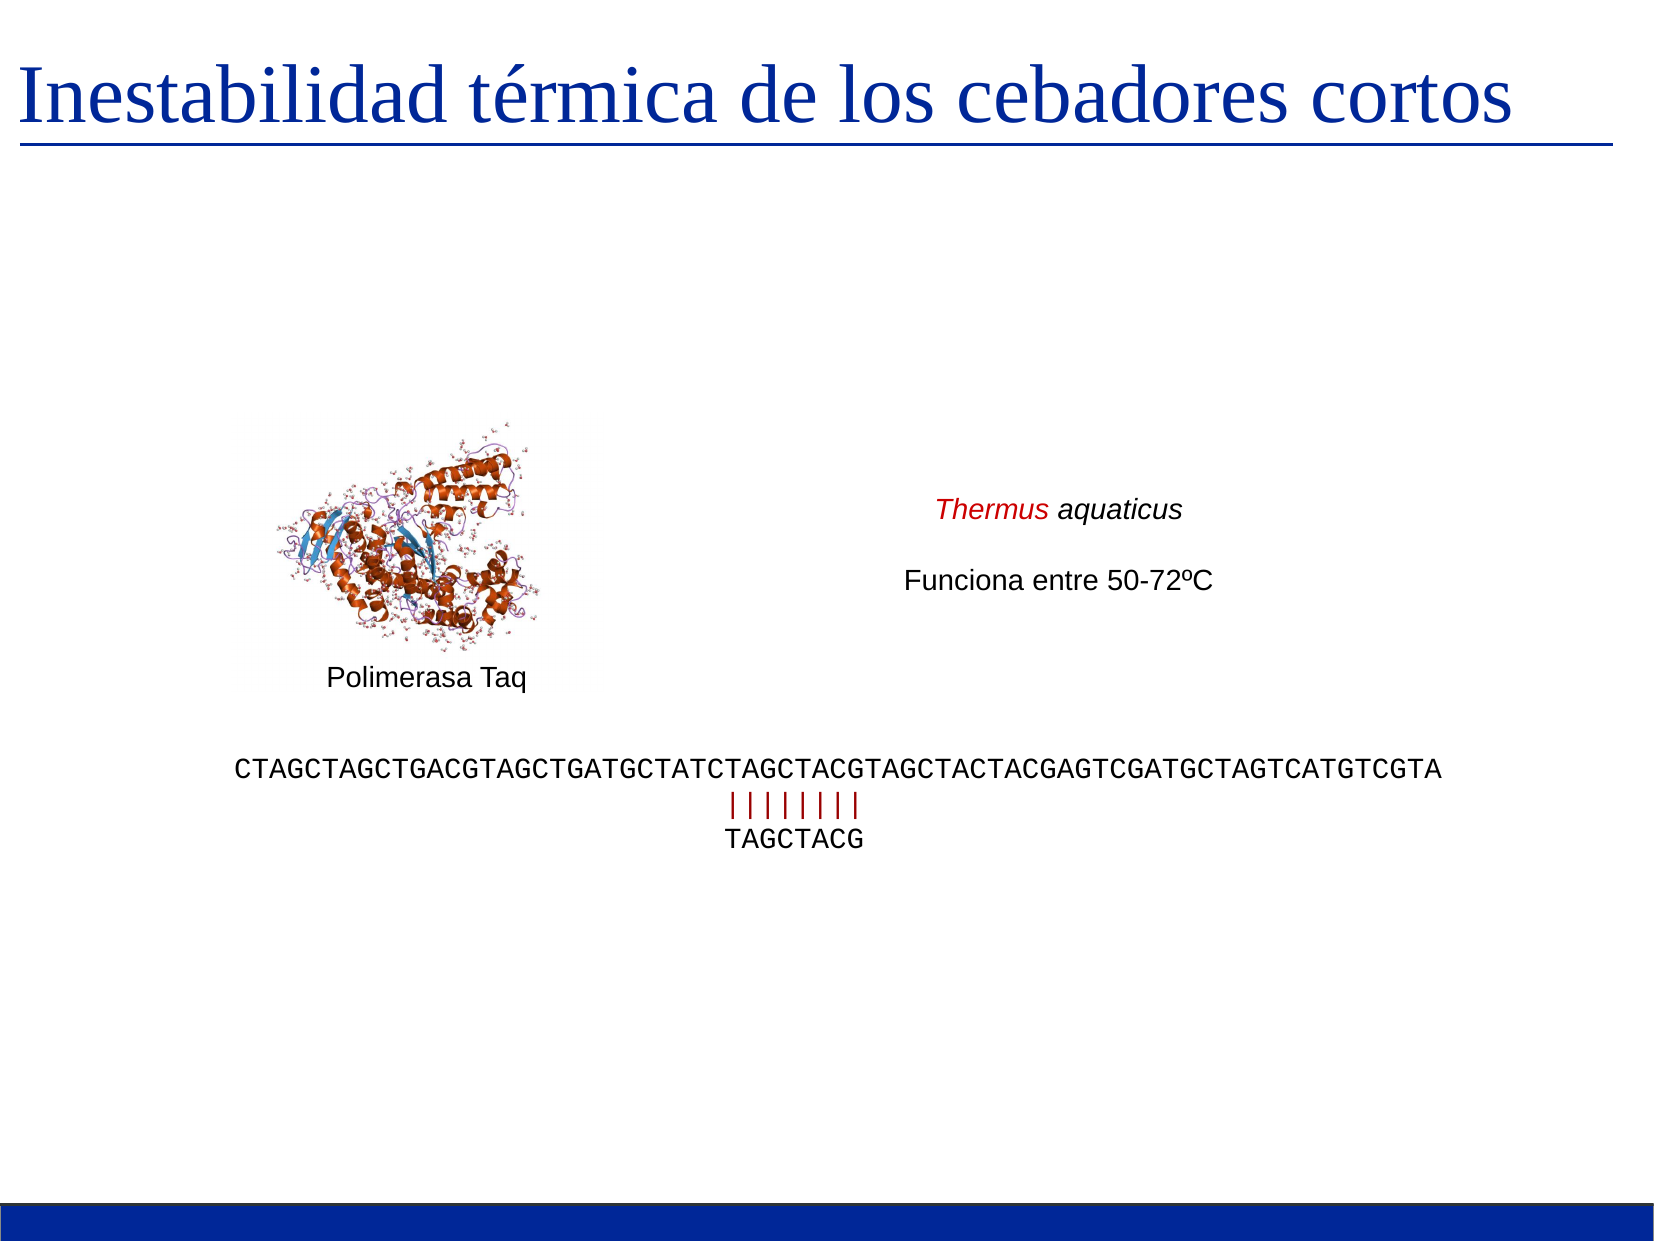

# Inestabilidad térmica de los cebadores cortos
Thermus aquaticus
Funciona entre 50-72ºC
Polimerasa Taq
CTAGCTAGCTGACGTAGCTGATGCTATCTAGCTACGTAGCTACTACGAGTCGATGCTAGTCATGTCGTA
 ||||||||
 TAGCTACG